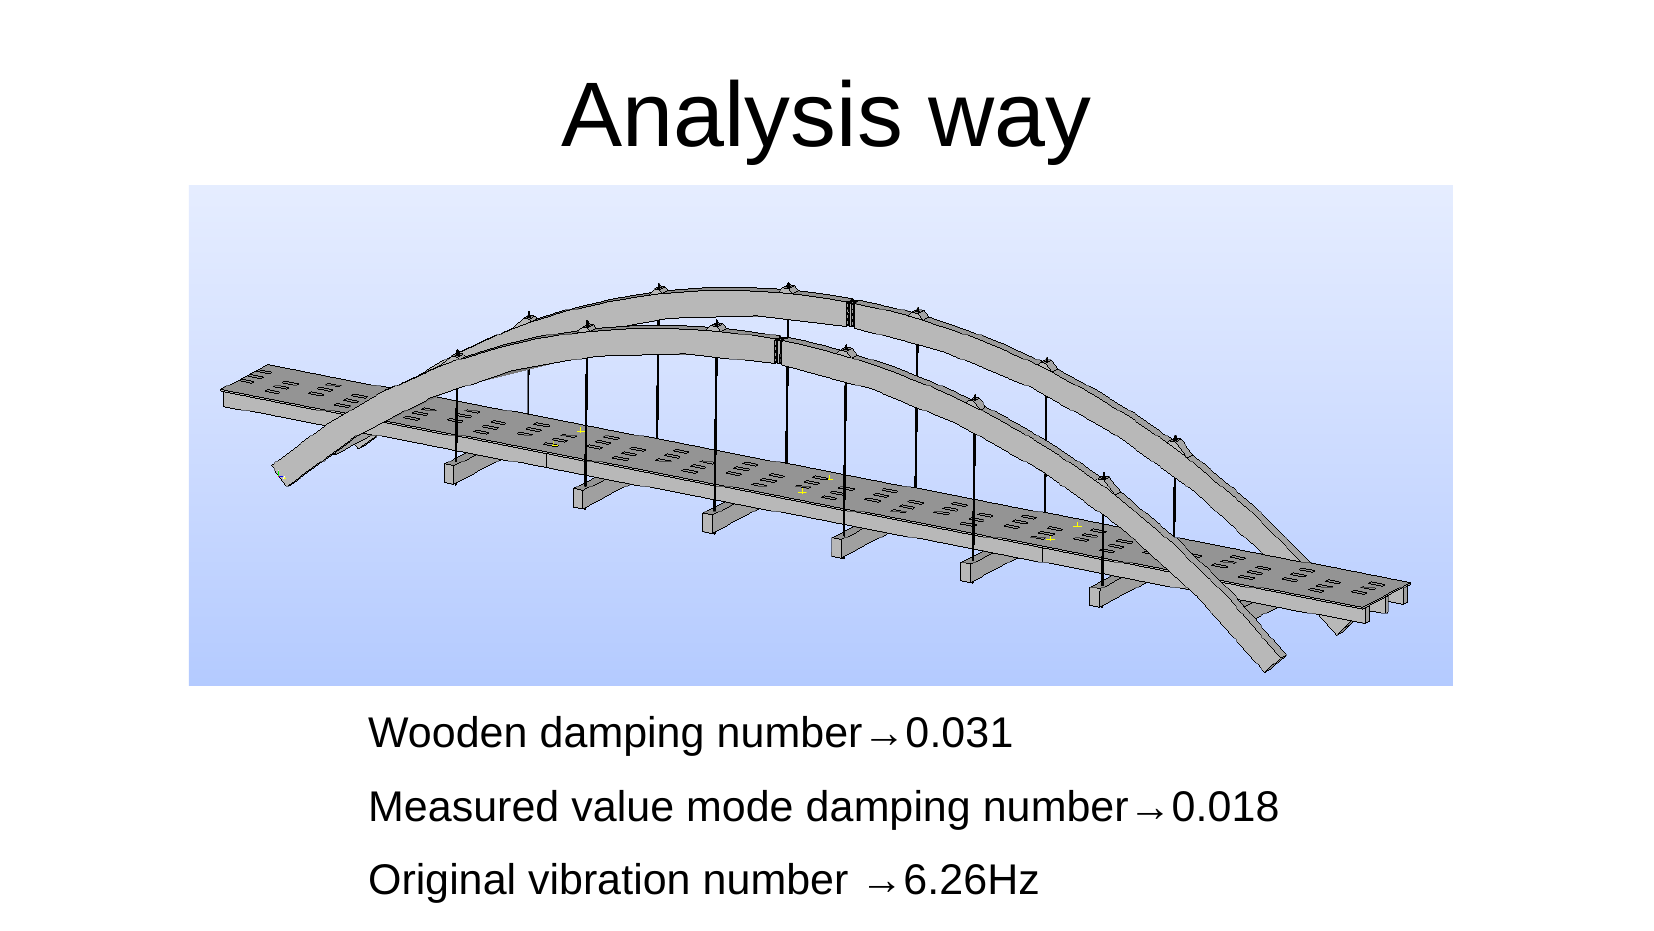

# Analysis way
Wooden damping number→0.031
Measured value mode damping number→0.018
Original vibration number →6.26Hz